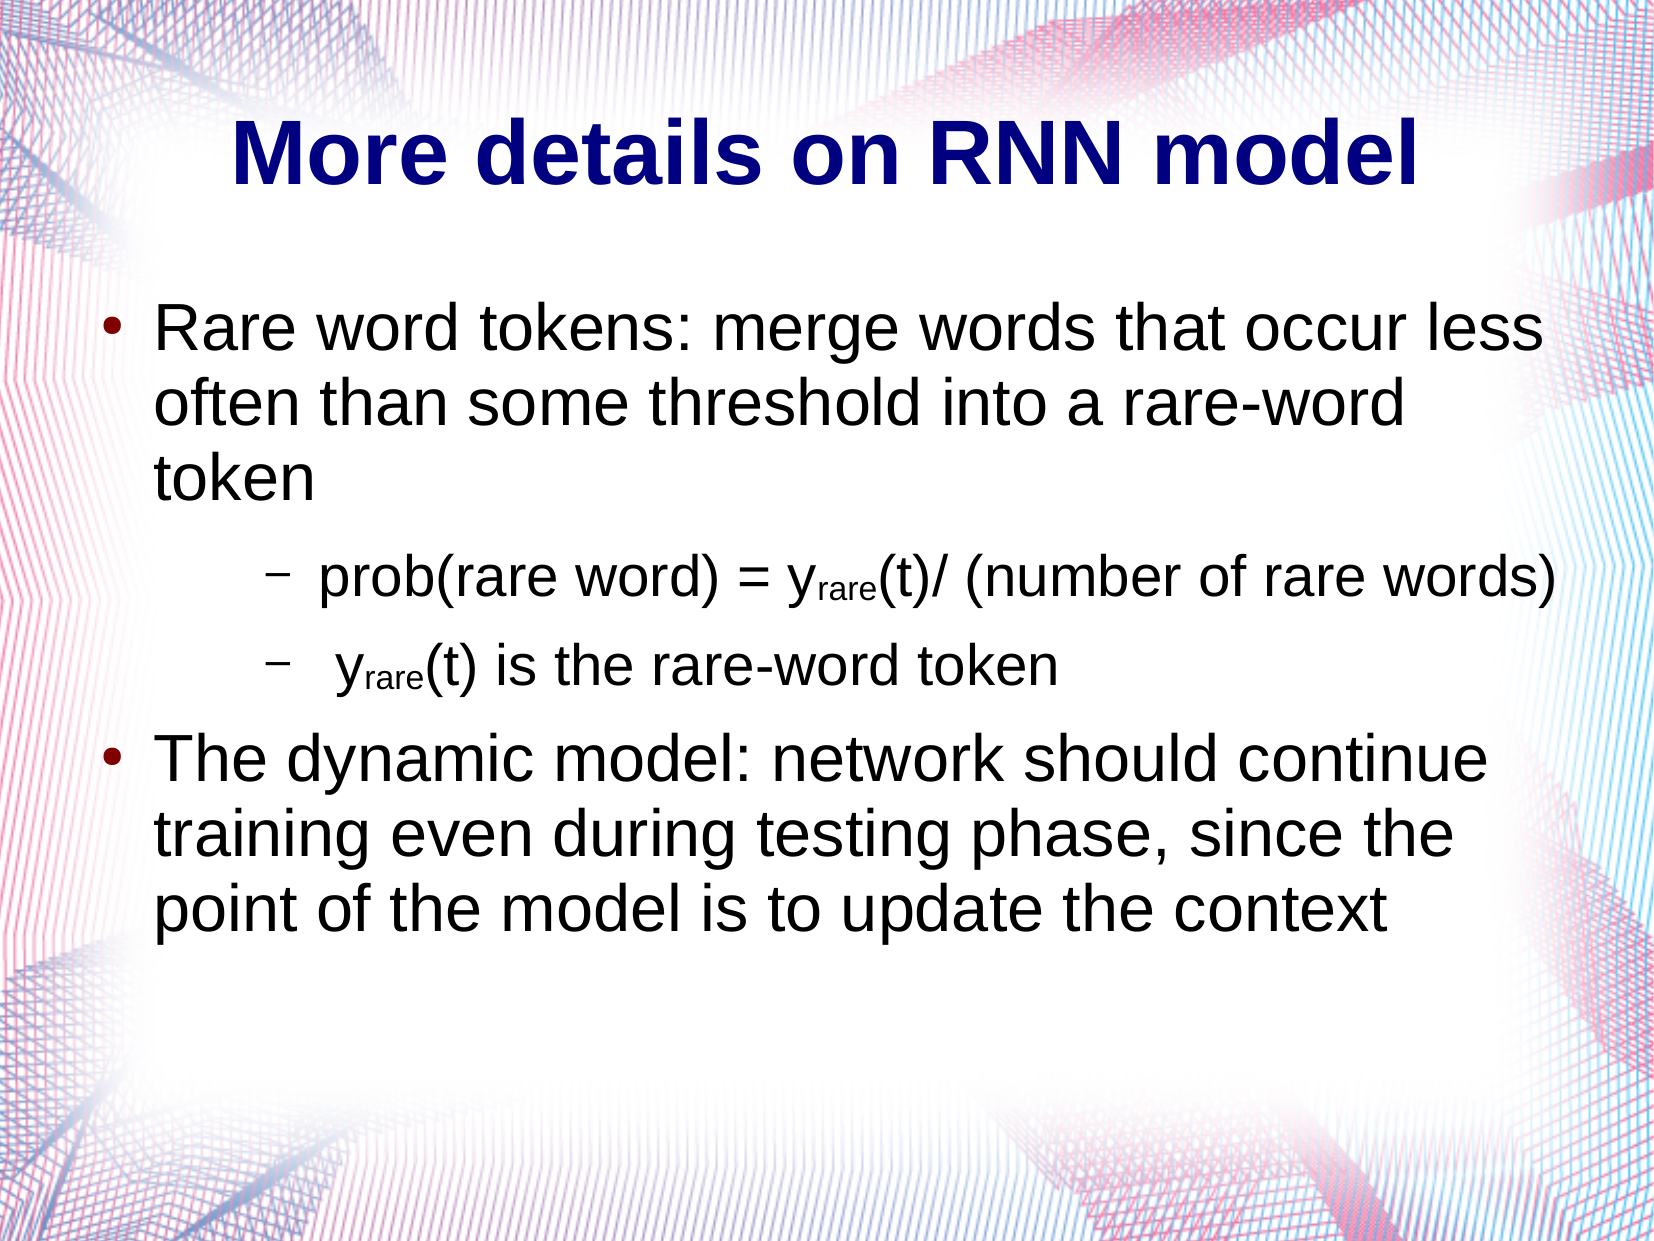

# More details on RNN model
Rare word tokens: merge words that occur less often than some threshold into a rare-word token
prob(rare word) = yrare(t)/ (number of rare words)
 yrare(t) is the rare-word token
The dynamic model: network should continue training even during testing phase, since the point of the model is to update the context